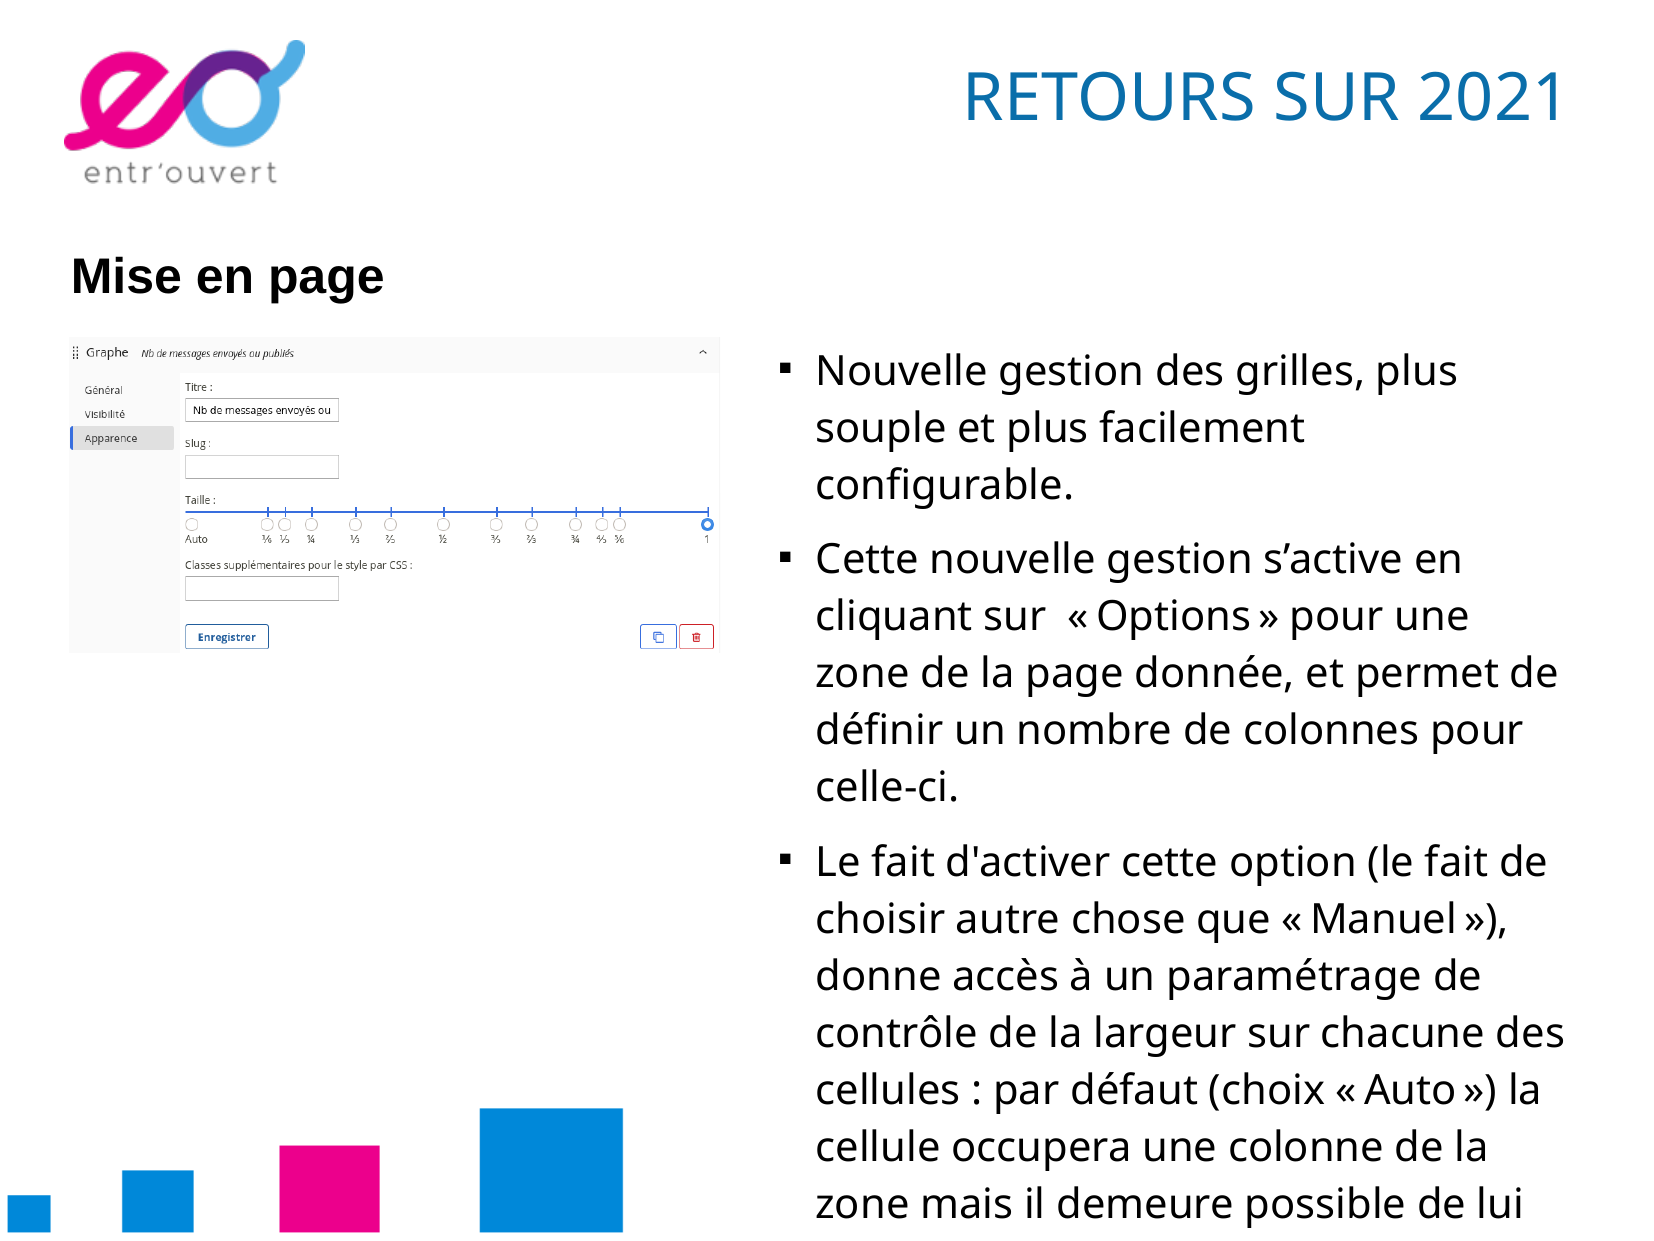

# retours sur 2021
Mise en page
Nouvelle gestion des grilles, plus souple et plus facilement configurable.
Cette nouvelle gestion s’active en cliquant sur « Options » pour une zone de la page donnée, et permet de définir un nombre de colonnes pour celle-ci.
Le fait d'activer cette option (le fait de choisir autre chose que « Manuel »), donne accès à un paramétrage de contrôle de la largeur sur chacune des cellules : par défaut (choix « Auto ») la cellule occupera une colonne de la zone mais il demeure possible de lui appliquer un autre paramétrage.